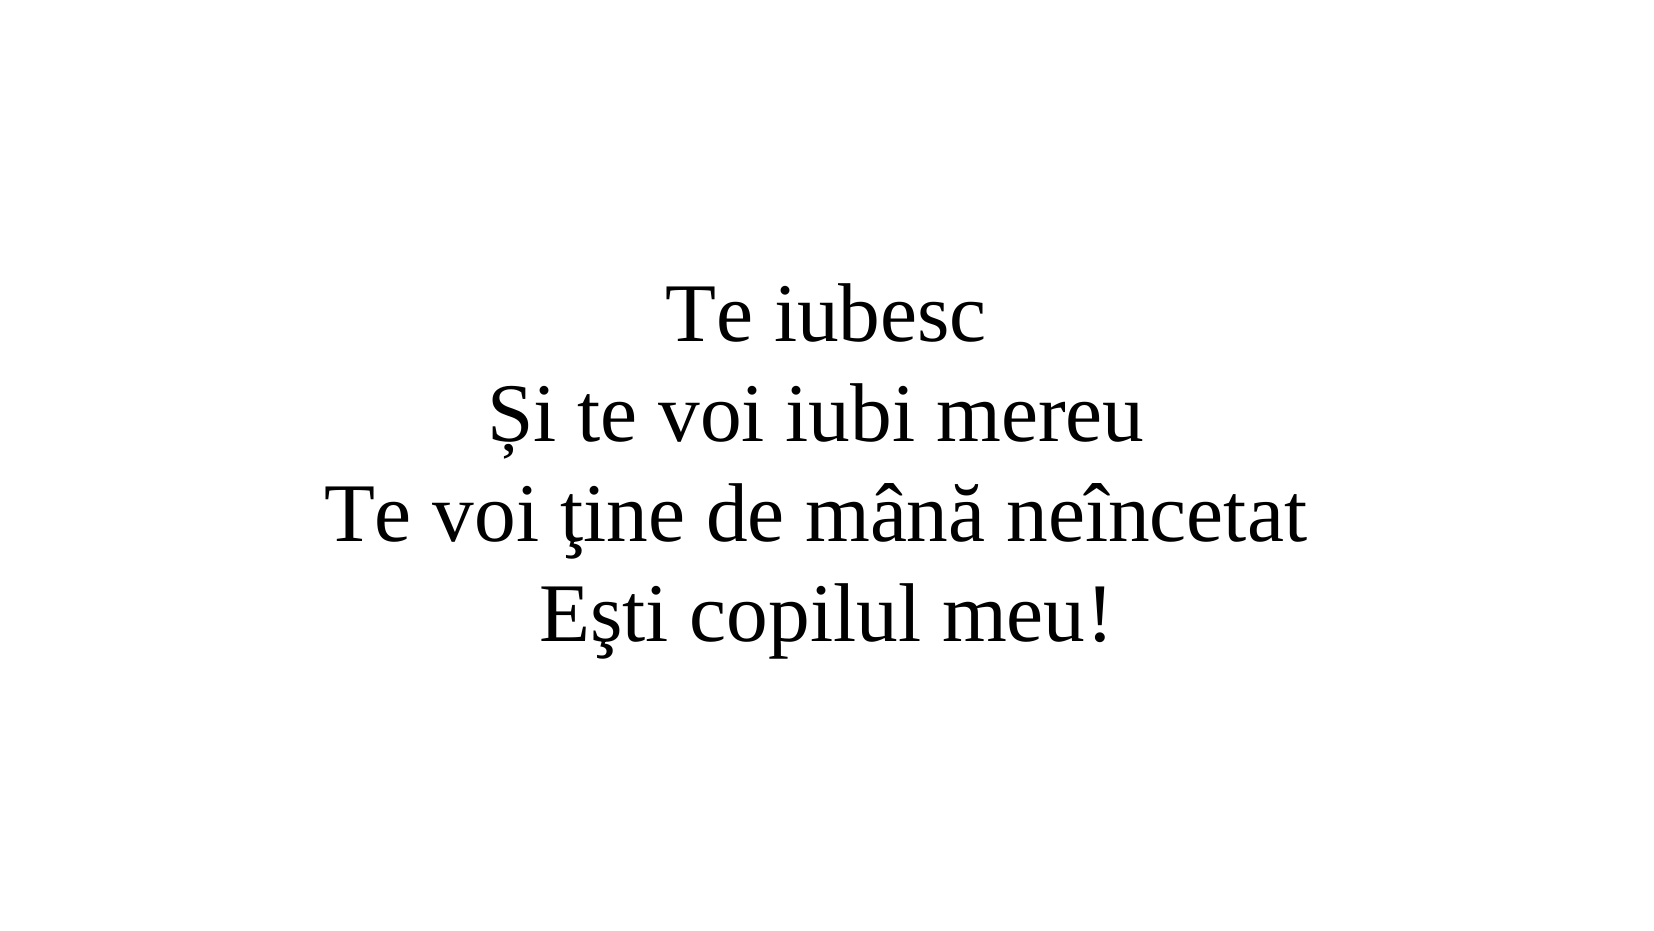

# Te iubesc
Și te voi iubi mereu
Te voi ţine de mână neîncetat
Eşti copilul meu!